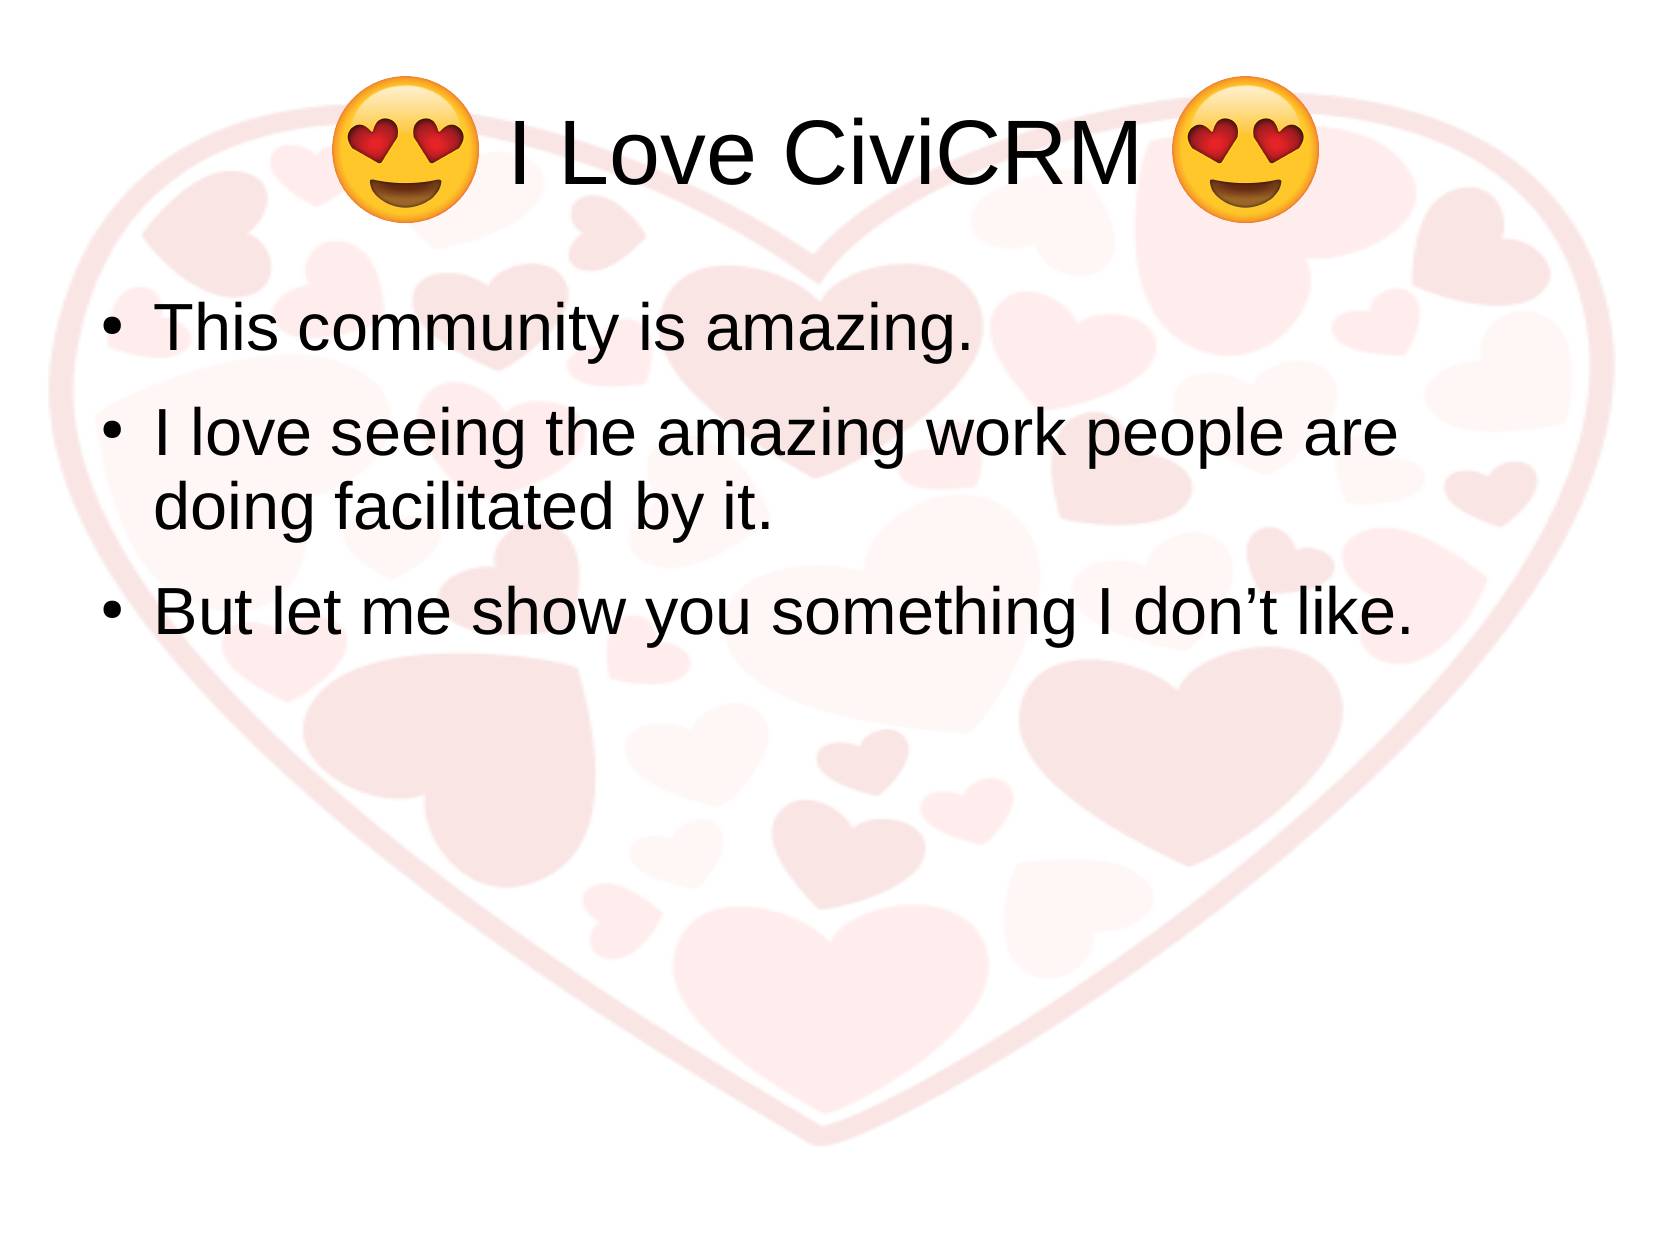

# I Love CiviCRM
This community is amazing.
I love seeing the amazing work people are doing facilitated by it.
But let me show you something I don’t like.